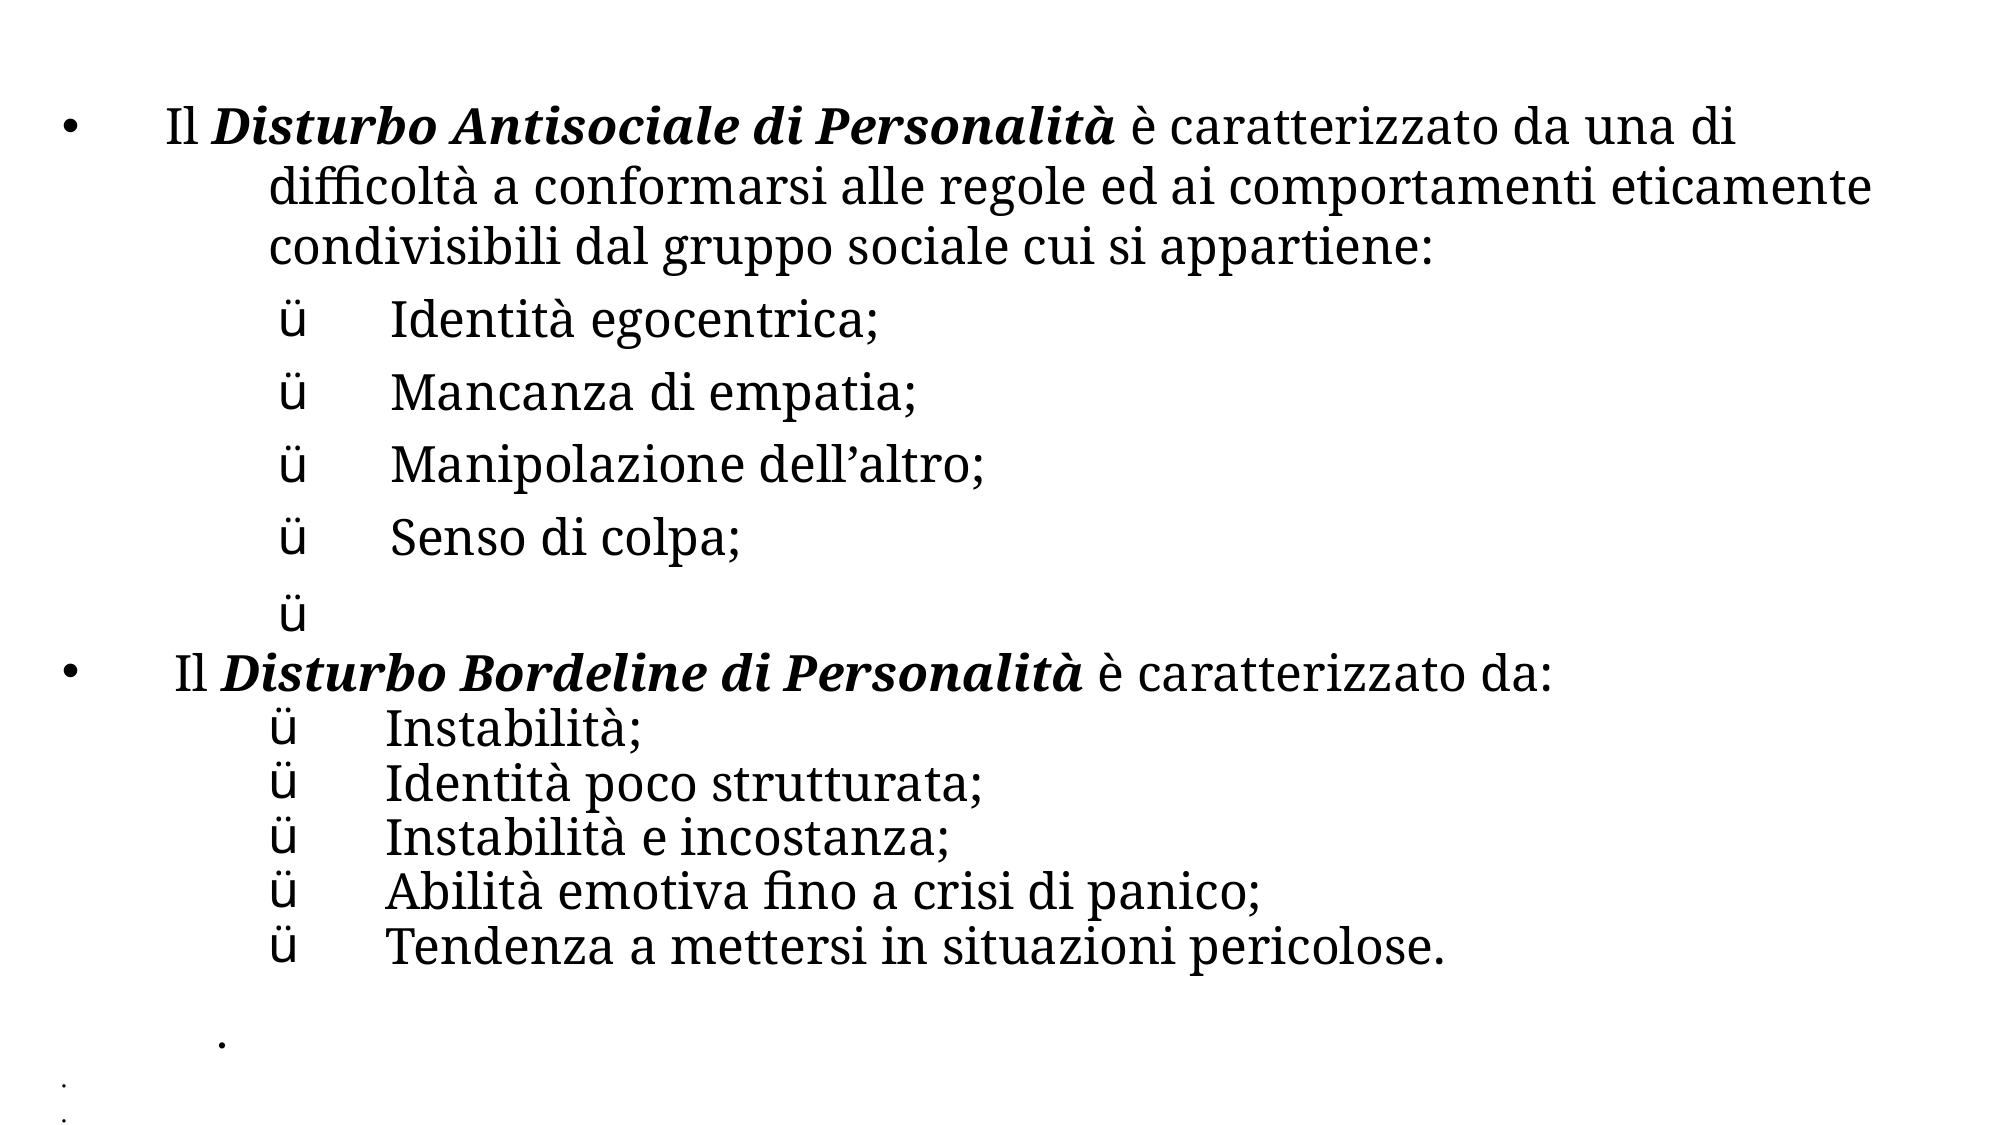

# Il Disturbo Antisociale di Personalità è caratterizzato da una di difficoltà a conformarsi alle regole ed ai comportamenti eticamente condivisibili dal gruppo sociale cui si appartiene:
Identità egocentrica;
Mancanza di empatia;
Manipolazione dell’altro;
Senso di colpa;
Il Disturbo Bordeline di Personalità è caratterizzato da:
Instabilità;
Identità poco strutturata;
Instabilità e incostanza;
Abilità emotiva fino a crisi di panico;
Tendenza a mettersi in situazioni pericolose.